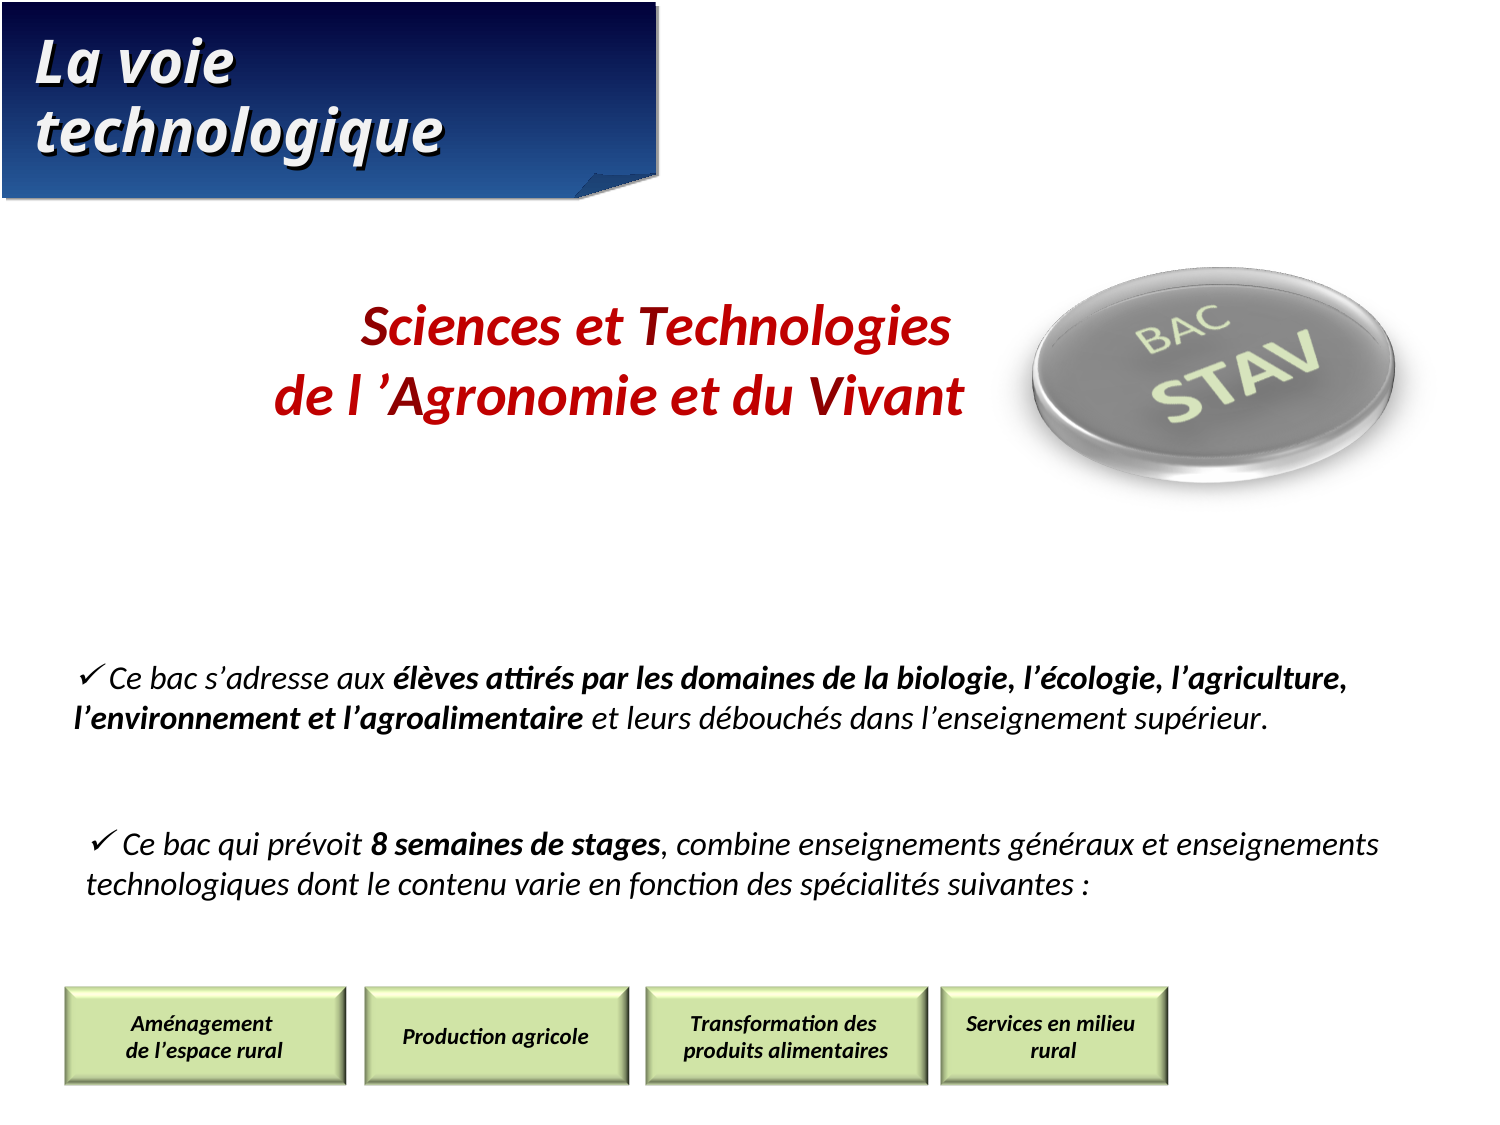

La voie technologique
Sciences et Technologies
de l ’Agronomie et du Vivant
 Ce bac s’adresse aux élèves attirés par les domaines de la biologie, l’écologie, l’agriculture, l’environnement et l’agroalimentaire et leurs débouchés dans l’enseignement supérieur.
 Ce bac qui prévoit 8 semaines de stages, combine enseignements généraux et enseignements technologiques dont le contenu varie en fonction des spécialités suivantes :
Aménagement
de l’espace rural
Production agricole
Transformation des
produits alimentaires
Services en milieu
rural